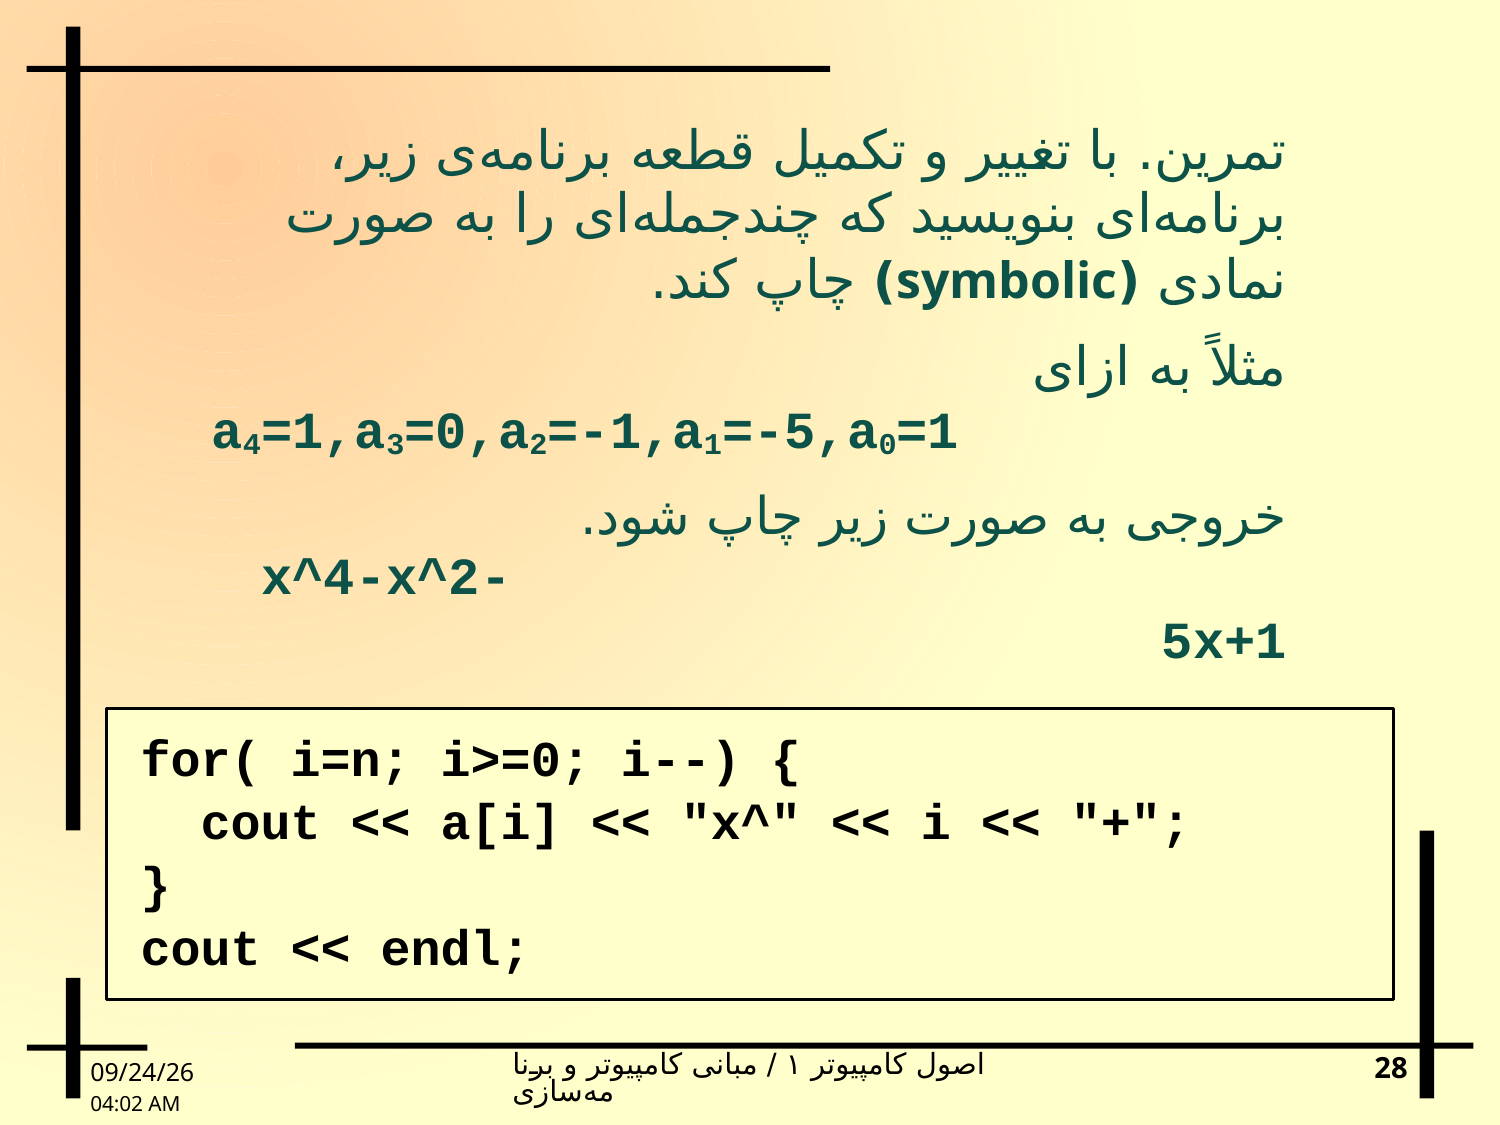

# تمرین. با تغییر و تکمیل قطعه برنامه‌ی زیر، برنامه‌ای بنویسید که چندجمله‌ای را به صورت نمادی (symbolic) چاپ کند.
مثلاً به ازای
 a4=1,a3=0,a2=-1,a1=-5,a0=1
خروجی به صورت زیر چاپ شود.
 x^4-x^2-5x+1
for( i=n; i>=0; i--) {
 cout << a[i] << "x^" << i << "+";
}
cout << endl;
اصول کامپیوتر ۱ / مبانی کامپیوتر و برنامه‌سازی
28